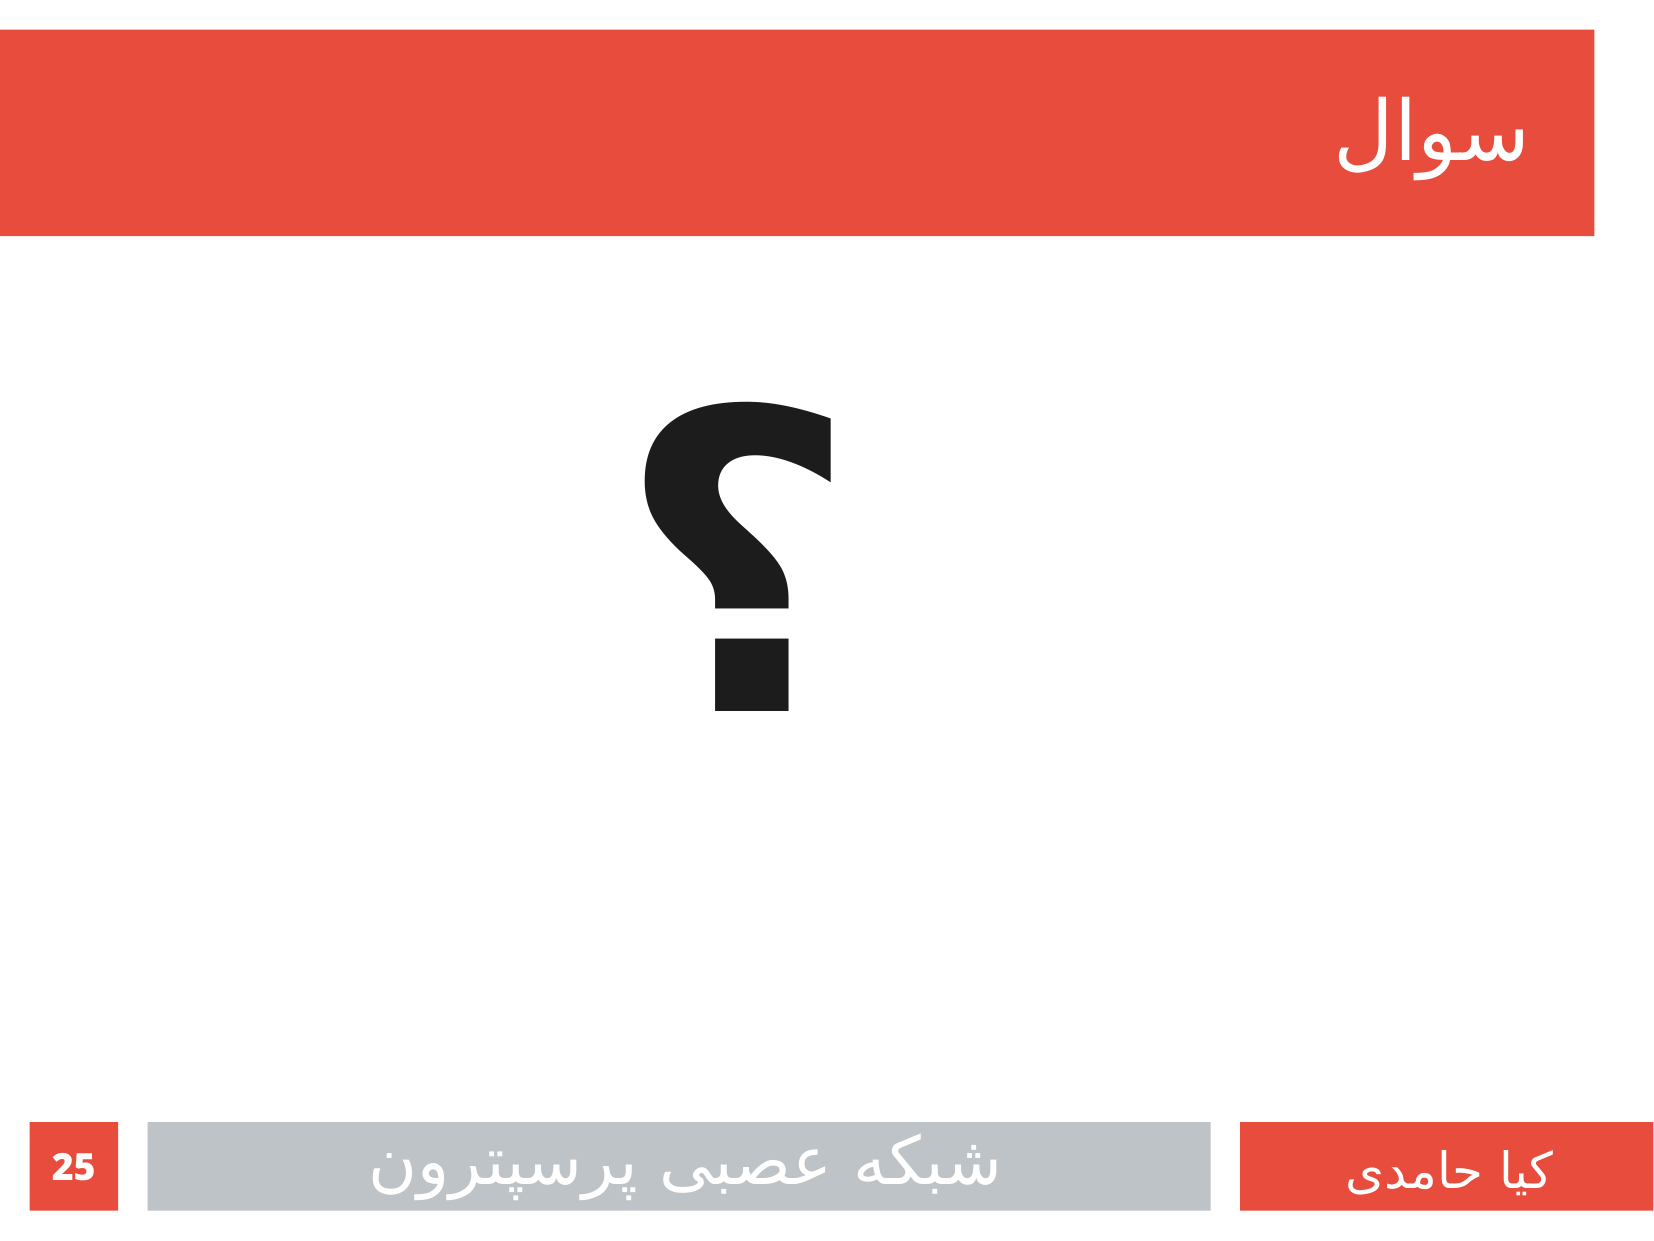

سوال
# ؟
25
 شبکه عصبی پرسپترون
کیا حامدی